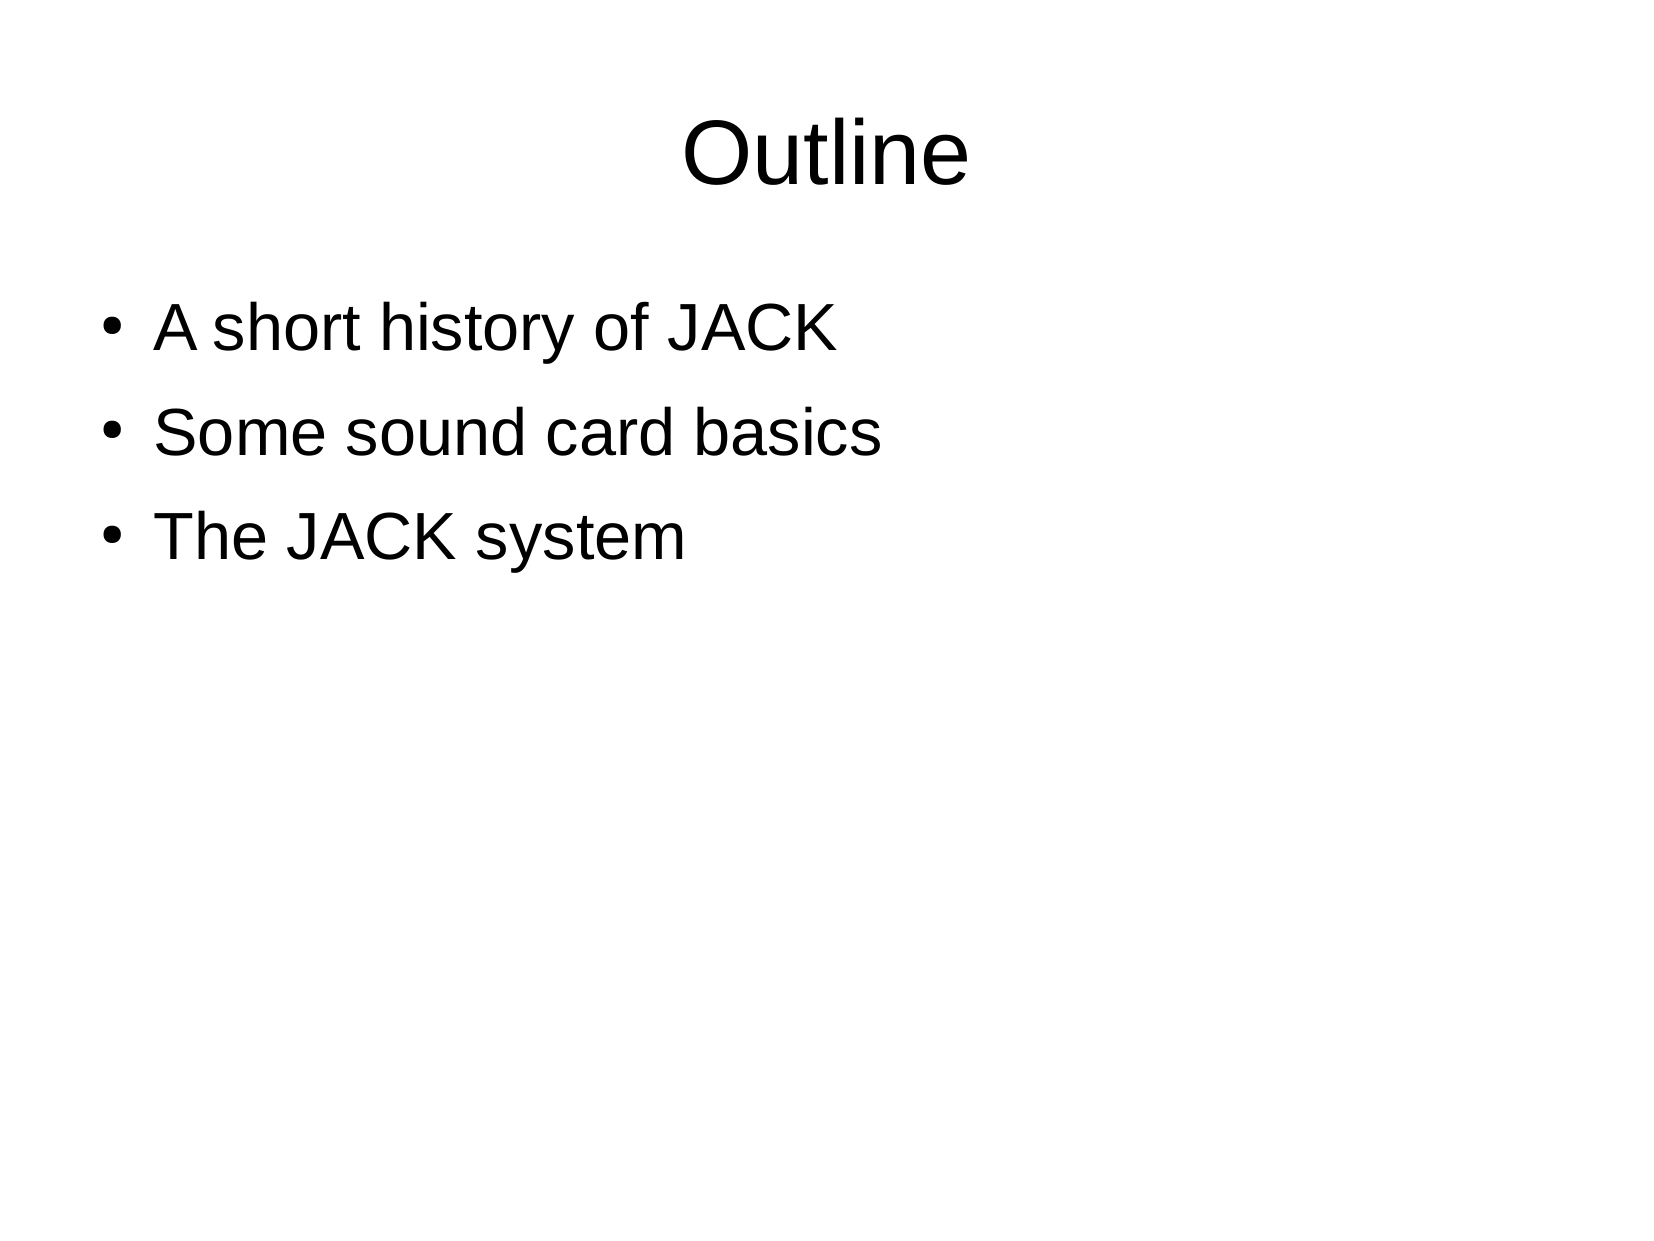

# Outline
A short history of JACK
Some sound card basics
The JACK system